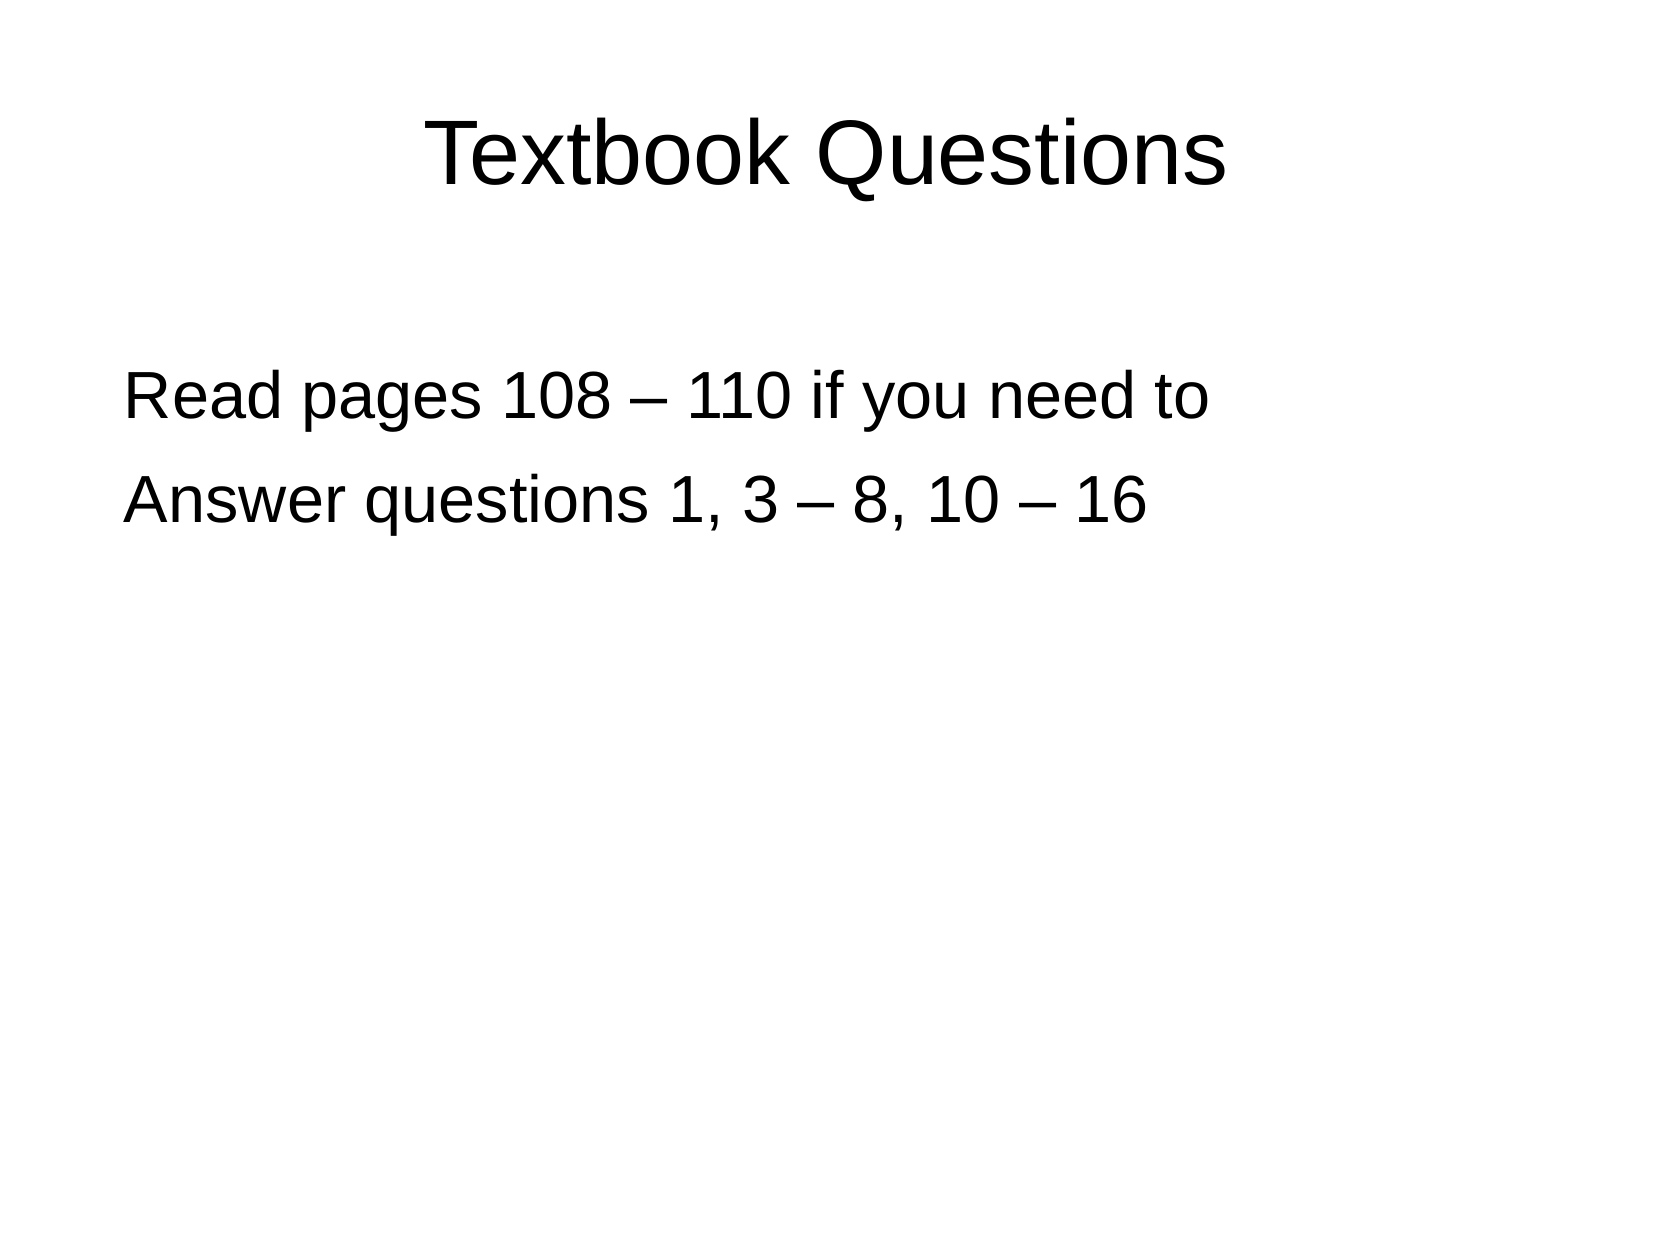

# Textbook Questions
Read pages 108 – 110 if you need to
Answer questions 1, 3 – 8, 10 – 16